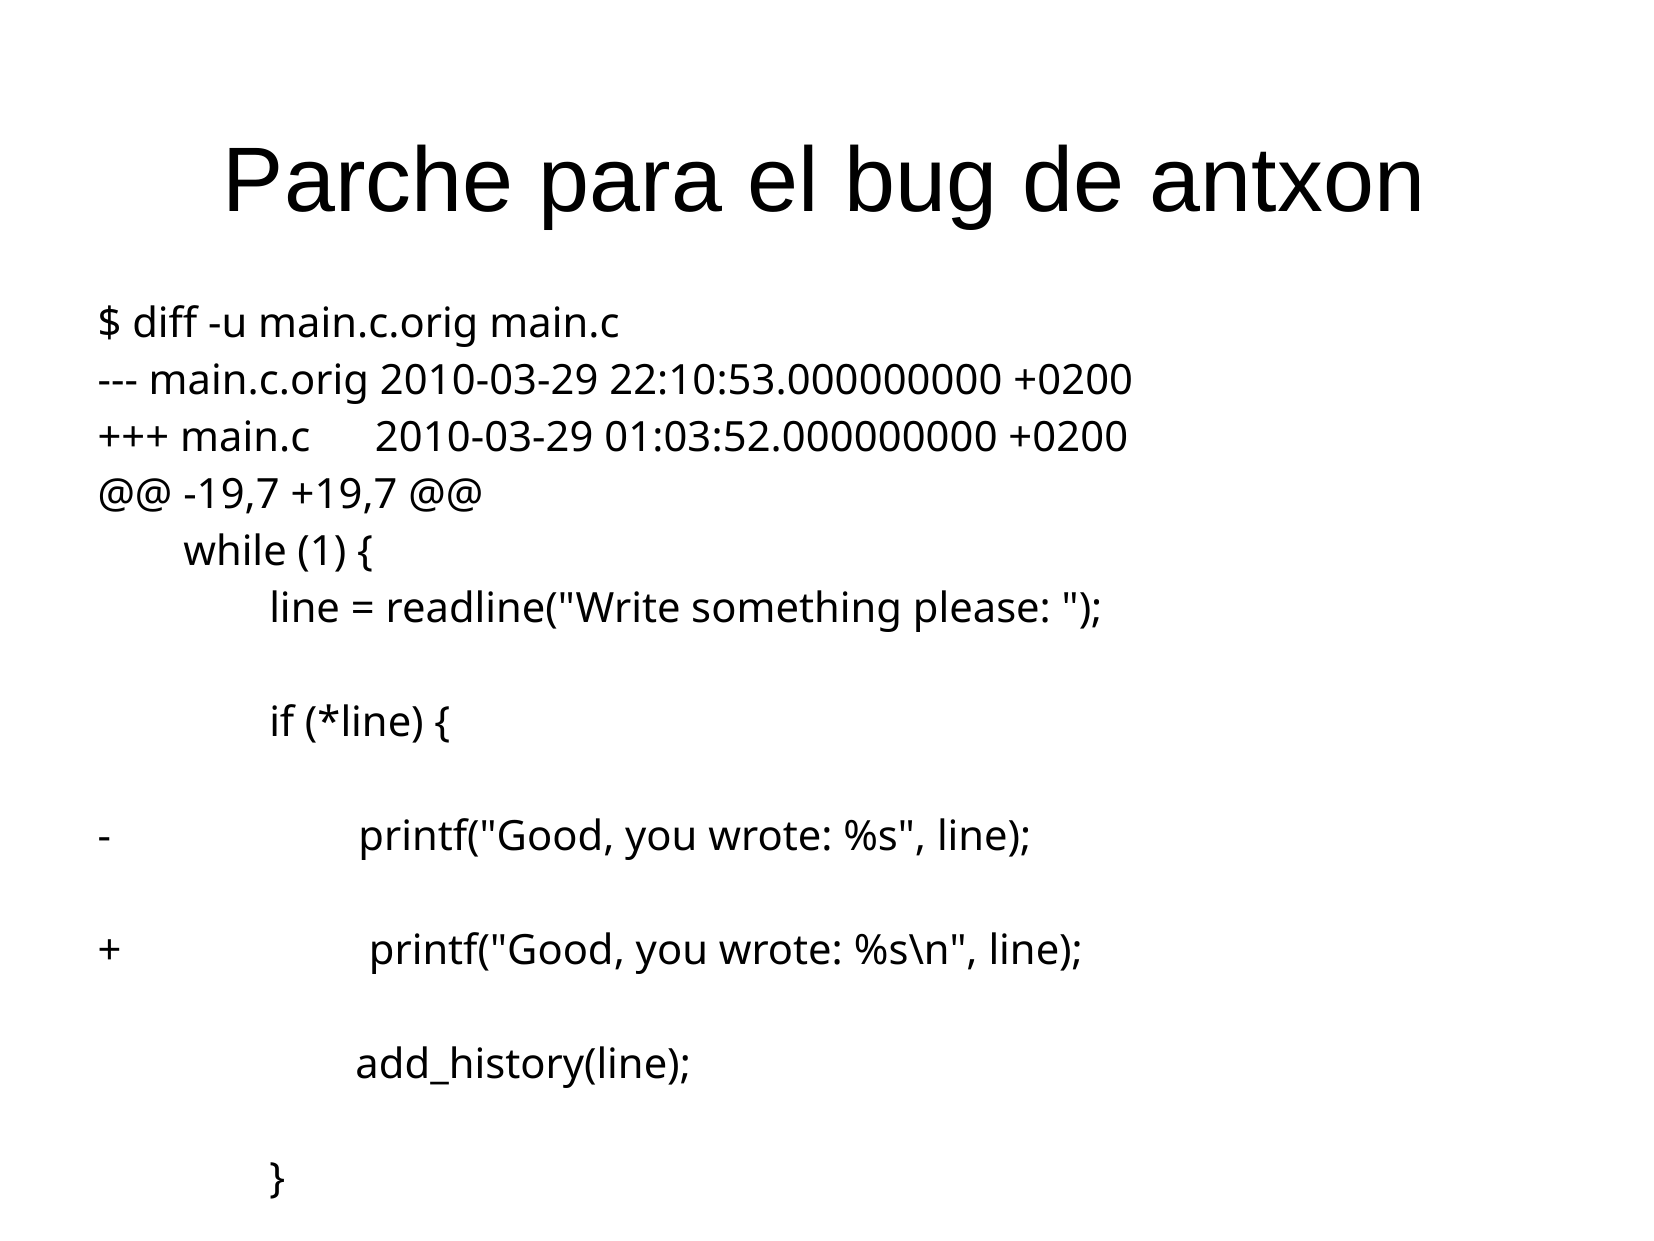

Parche para el bug de antxon
$ diff -u main.c.orig main.c
--- main.c.orig 2010-03-29 22:10:53.000000000 +0200
+++ main.c 2010-03-29 01:03:52.000000000 +0200
@@ -19,7 +19,7 @@
 while (1) {
 line = readline("Write something please: ");
 if (*line) {
- printf("Good, you wrote: %s", line);
+ printf("Good, you wrote: %s\n", line);
 add_history(line);
 }
 free(line);